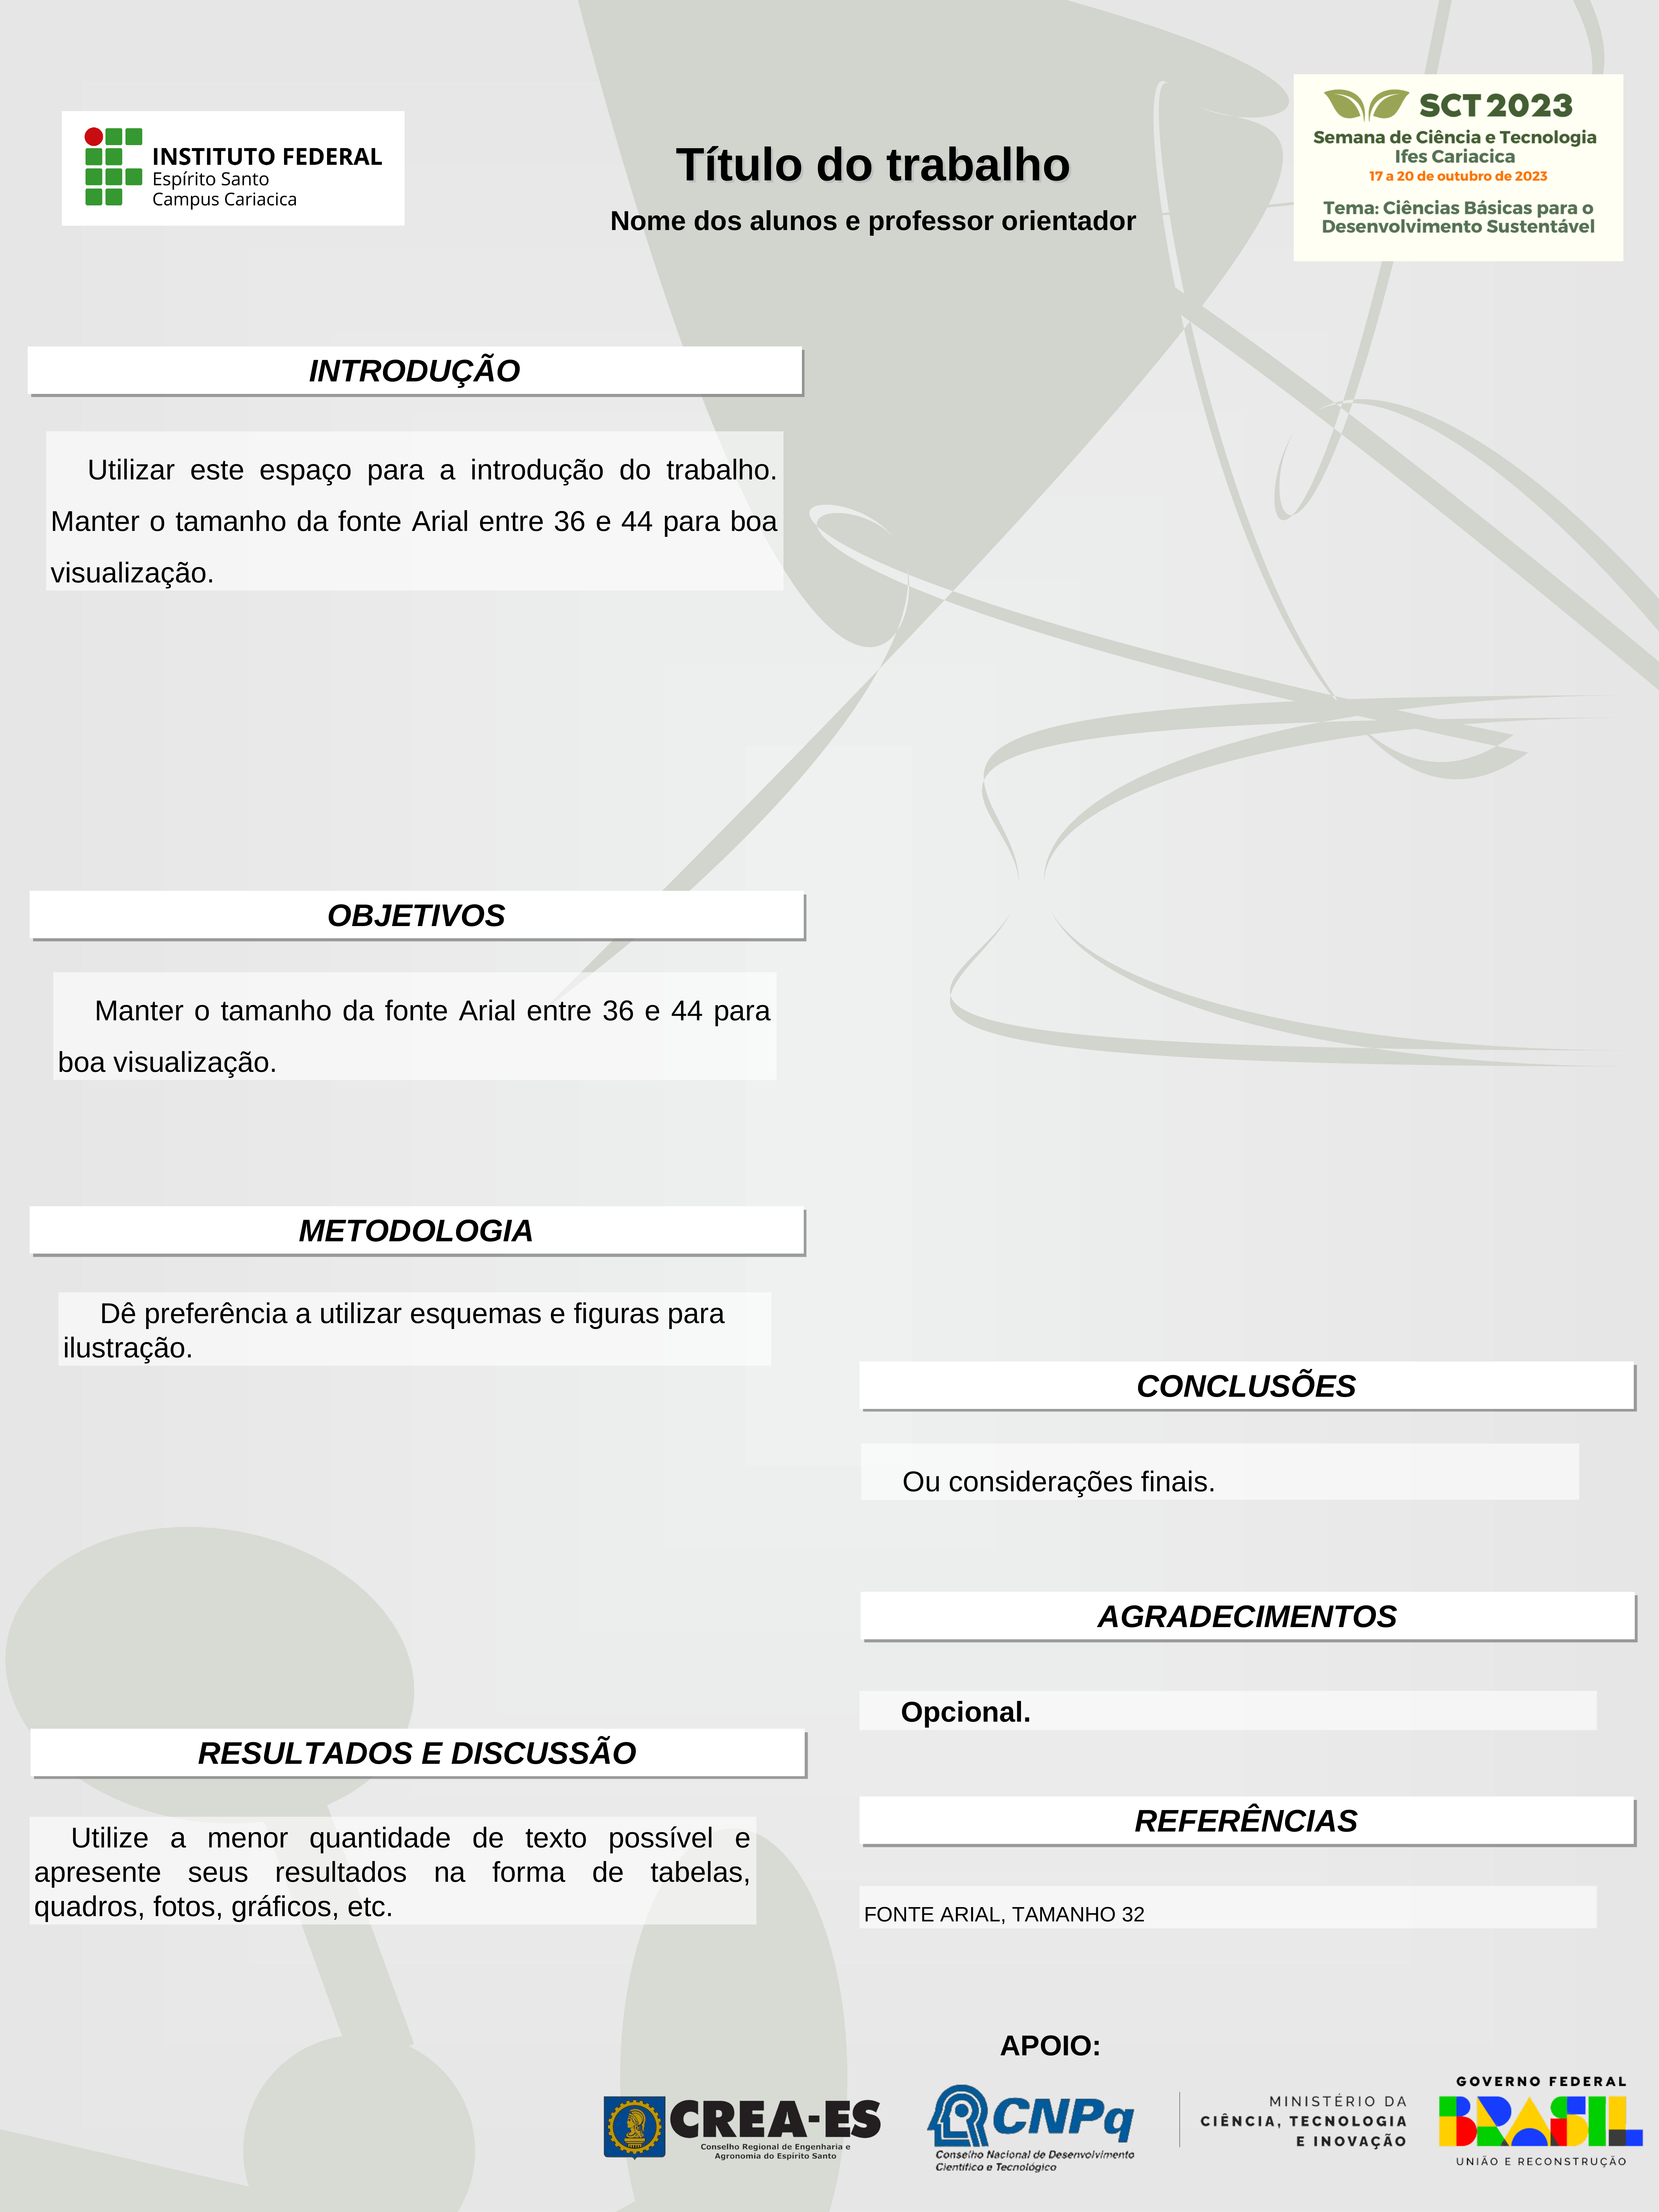

Título do trabalho
Nome dos alunos e professor orientador
INTRODUÇÃO
Utilizar este espaço para a introdução do trabalho. Manter o tamanho da fonte Arial entre 36 e 44 para boa visualização.
OBJETIVOS
Manter o tamanho da fonte Arial entre 36 e 44 para boa visualização.
METODOLOGIA
Dê preferência a utilizar esquemas e figuras para ilustração.
CONCLUSÕES
Ou considerações finais.
AGRADECIMENTOS
Opcional.
RESULTADOS E DISCUSSÃO
REFERÊNCIAS
Utilize a menor quantidade de texto possível e apresente seus resultados na forma de tabelas, quadros, fotos, gráficos, etc.
FONTE ARIAL, TAMANHO 32
APOIO: